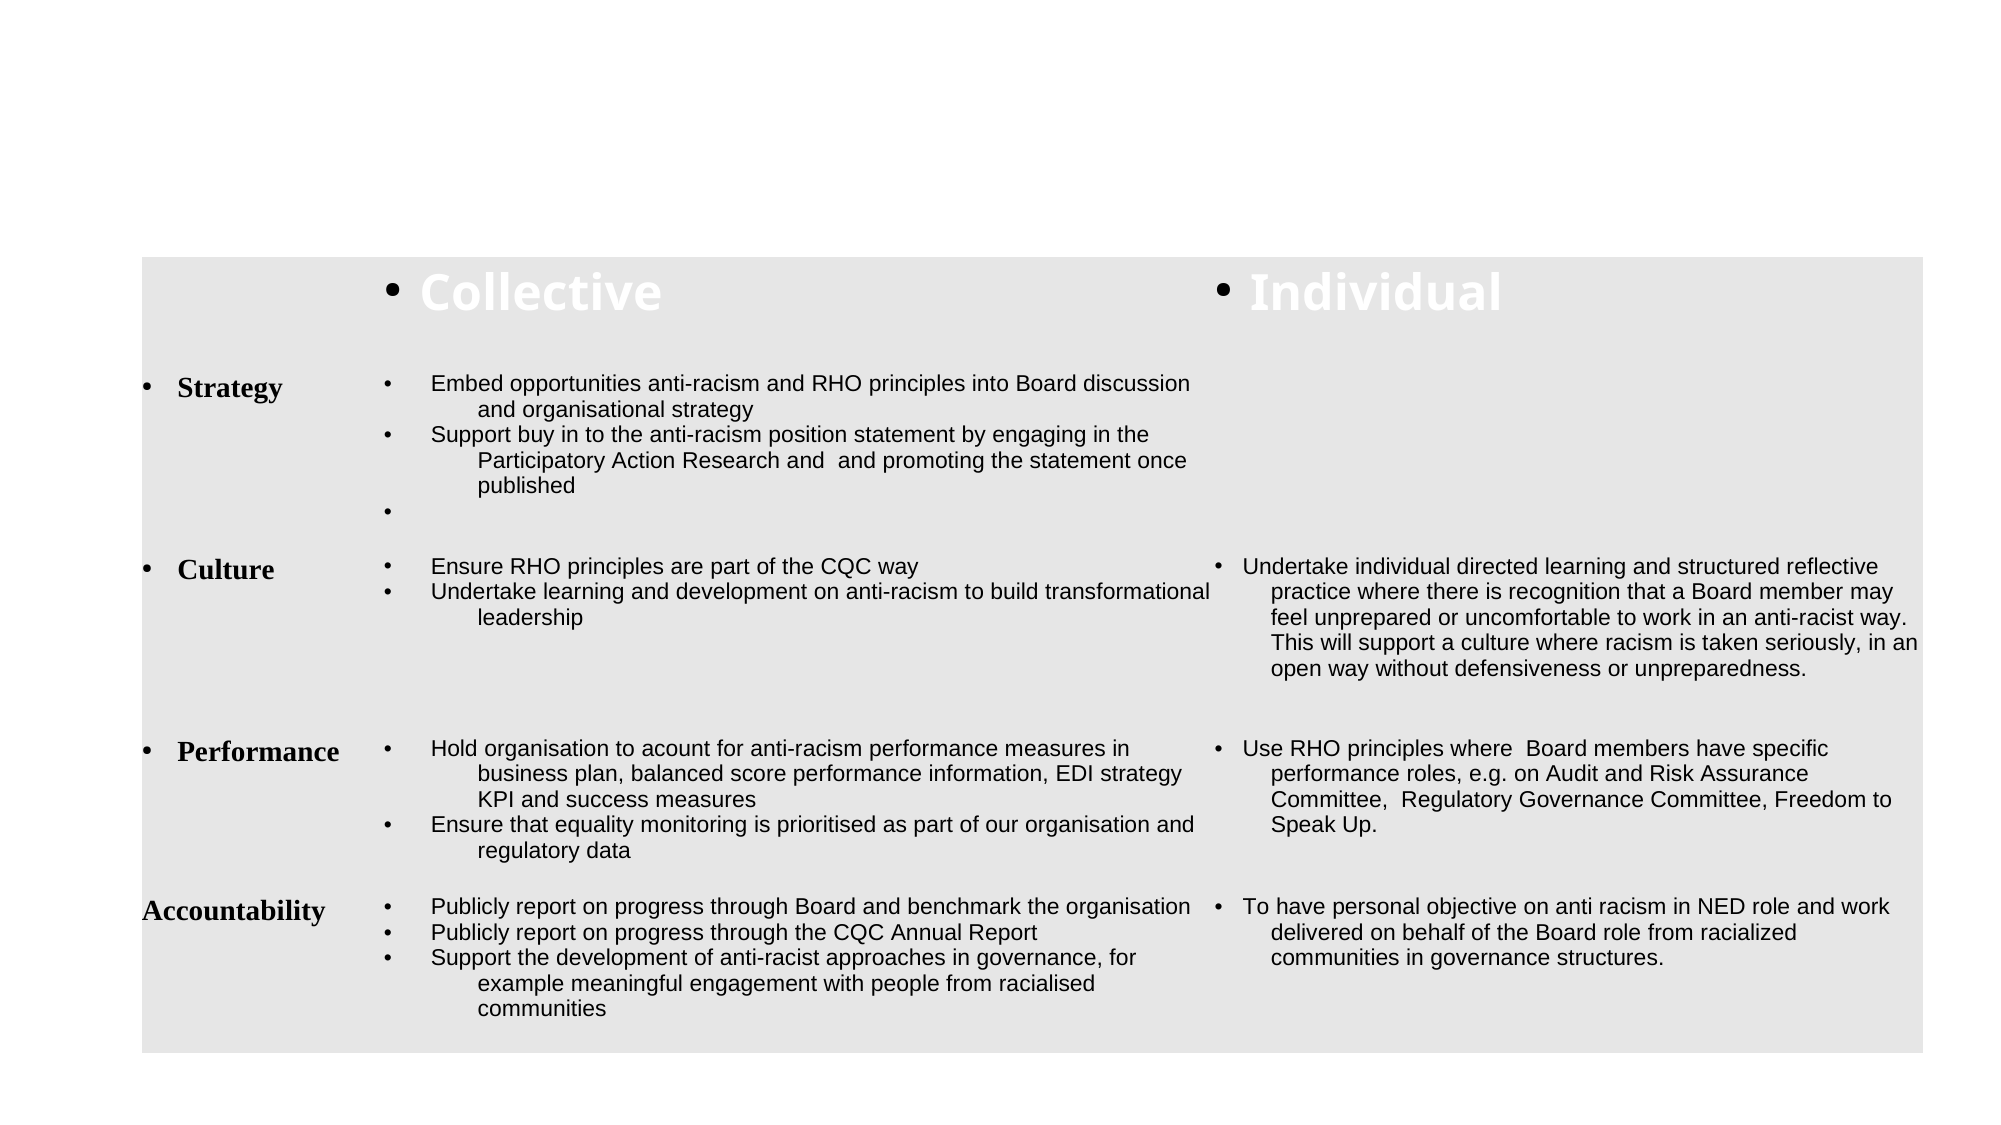

# Appendix A: Examples of Board actions and success measures
| | Collective | Individual |
| --- | --- | --- |
| Strategy | Embed opportunities anti-racism and RHO principles into Board discussion and organisational strategy Support buy in to the anti-racism position statement by engaging in the Participatory Action Research and and promoting the statement once published | |
| Culture | Ensure RHO principles are part of the CQC way Undertake learning and development on anti-racism to build transformational leadership | Undertake individual directed learning and structured reflective practice where there is recognition that a Board member may   feel unprepared or uncomfortable to work in an anti-racist way.  This will support a culture where racism is taken seriously, in an open way without defensiveness or unpreparedness. |
| Performance | Hold organisation to acount for anti-racism performance measures in business plan, balanced score performance information, EDI strategy KPI and success measures Ensure that equality monitoring is prioritised as part of our organisation and regulatory data | Use RHO principles where  Board members have specific performance roles, e.g. on Audit and Risk Assurance Committee, Regulatory Governance Committee, Freedom to Speak Up. |
| Accountability | Publicly report on progress through Board and benchmark the organisation Publicly report on progress through the CQC Annual Report Support the development of anti-racist approaches in governance, for example meaningful engagement with people from racialised communities | To have personal objective on anti racism in NED role and work delivered on behalf of the Board role from racialized communities in governance structures. |